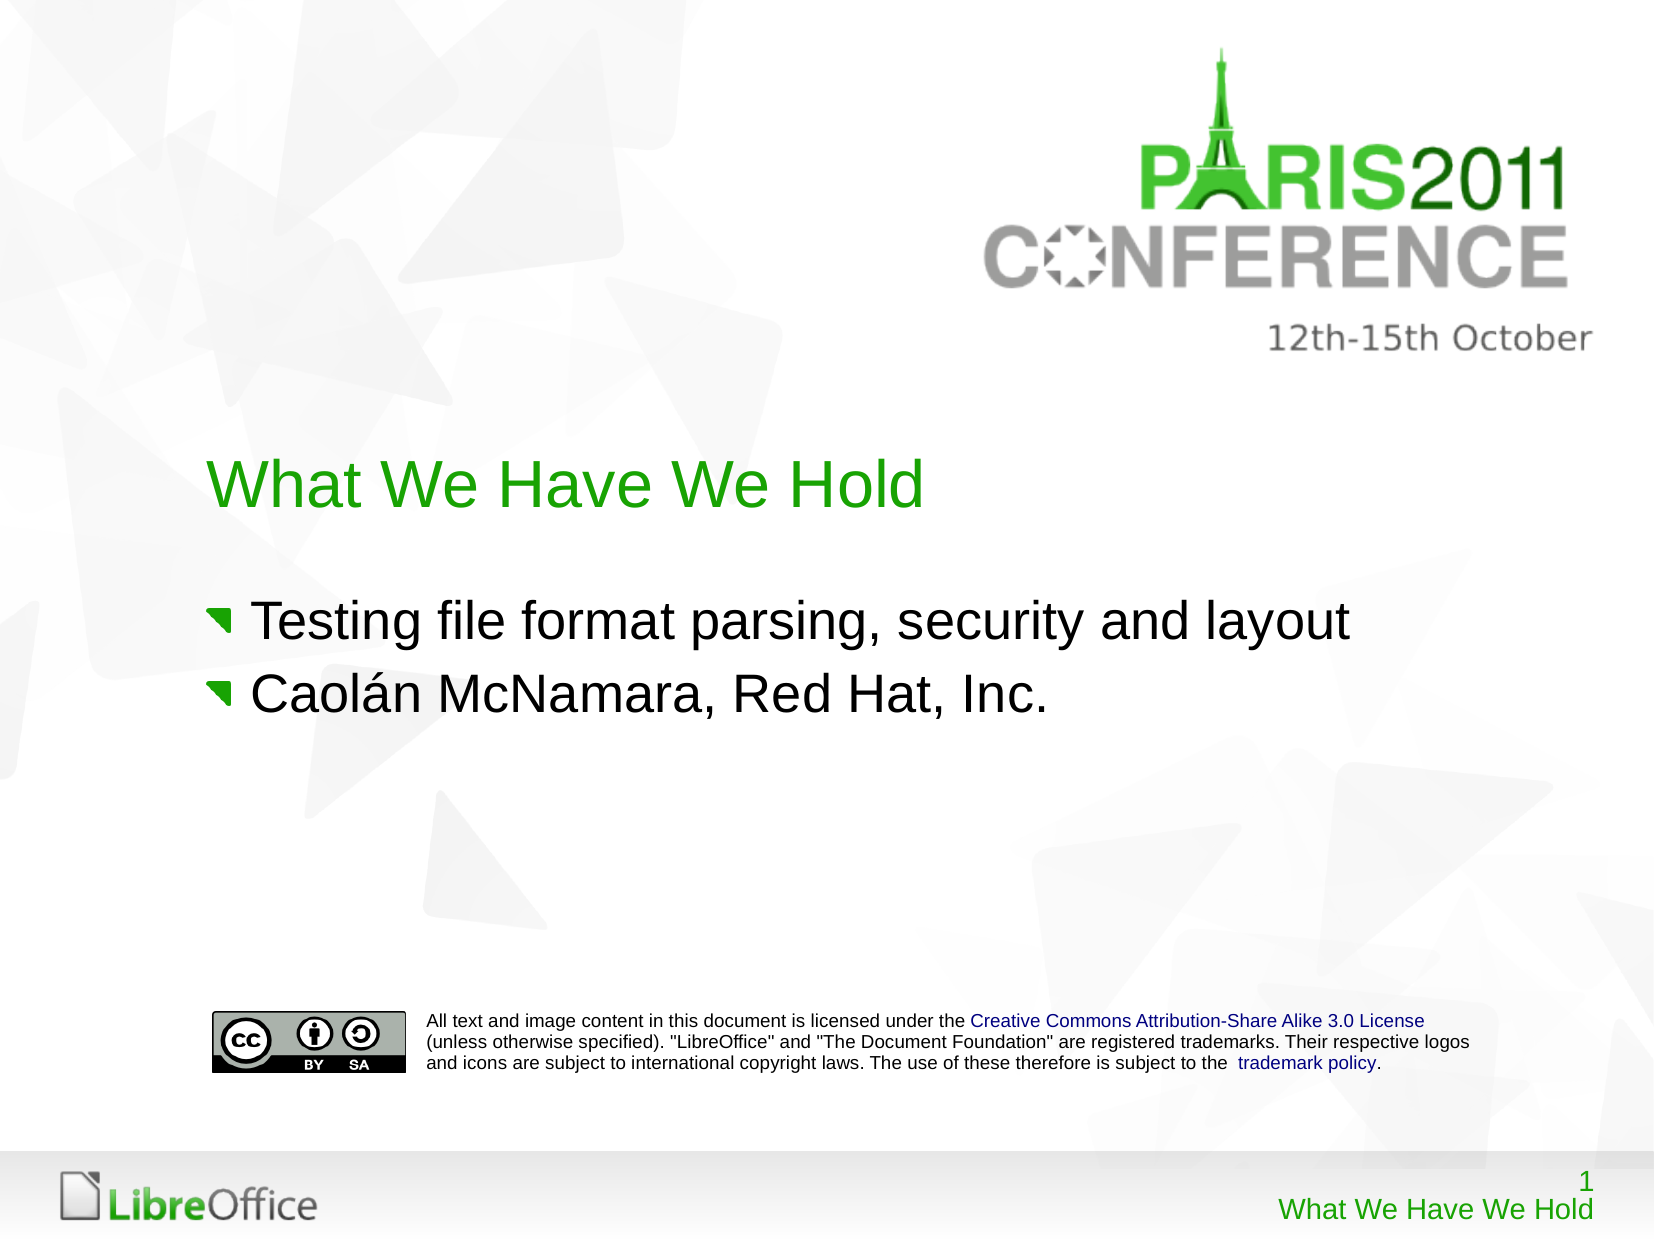

# What We Have We Hold
Testing file format parsing, security and layout
Caolán McNamara, Red Hat, Inc.
1
What We Have We Hold